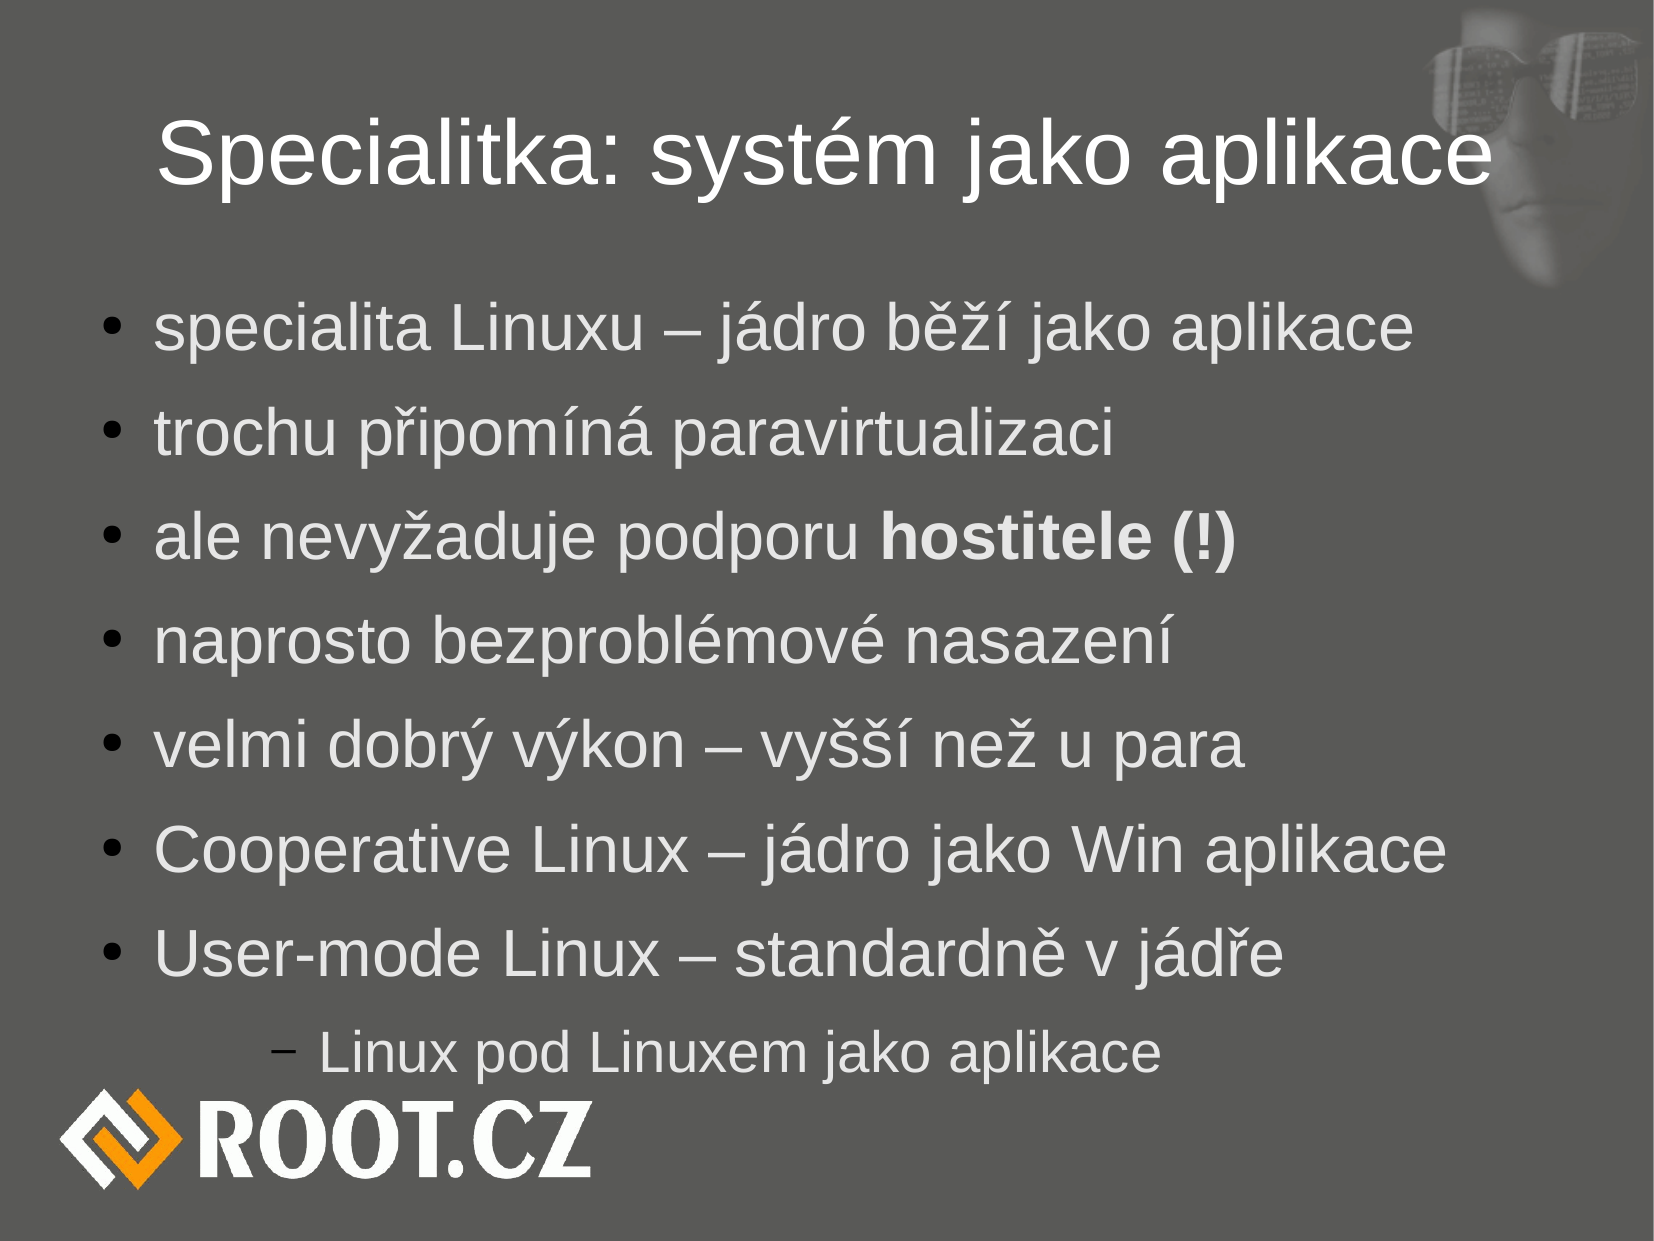

# Specialitka: systém jako aplikace
specialita Linuxu – jádro běží jako aplikace
trochu připomíná paravirtualizaci
ale nevyžaduje podporu hostitele (!)
naprosto bezproblémové nasazení
velmi dobrý výkon – vyšší než u para
Cooperative Linux – jádro jako Win aplikace
User-mode Linux – standardně v jádře
Linux pod Linuxem jako aplikace